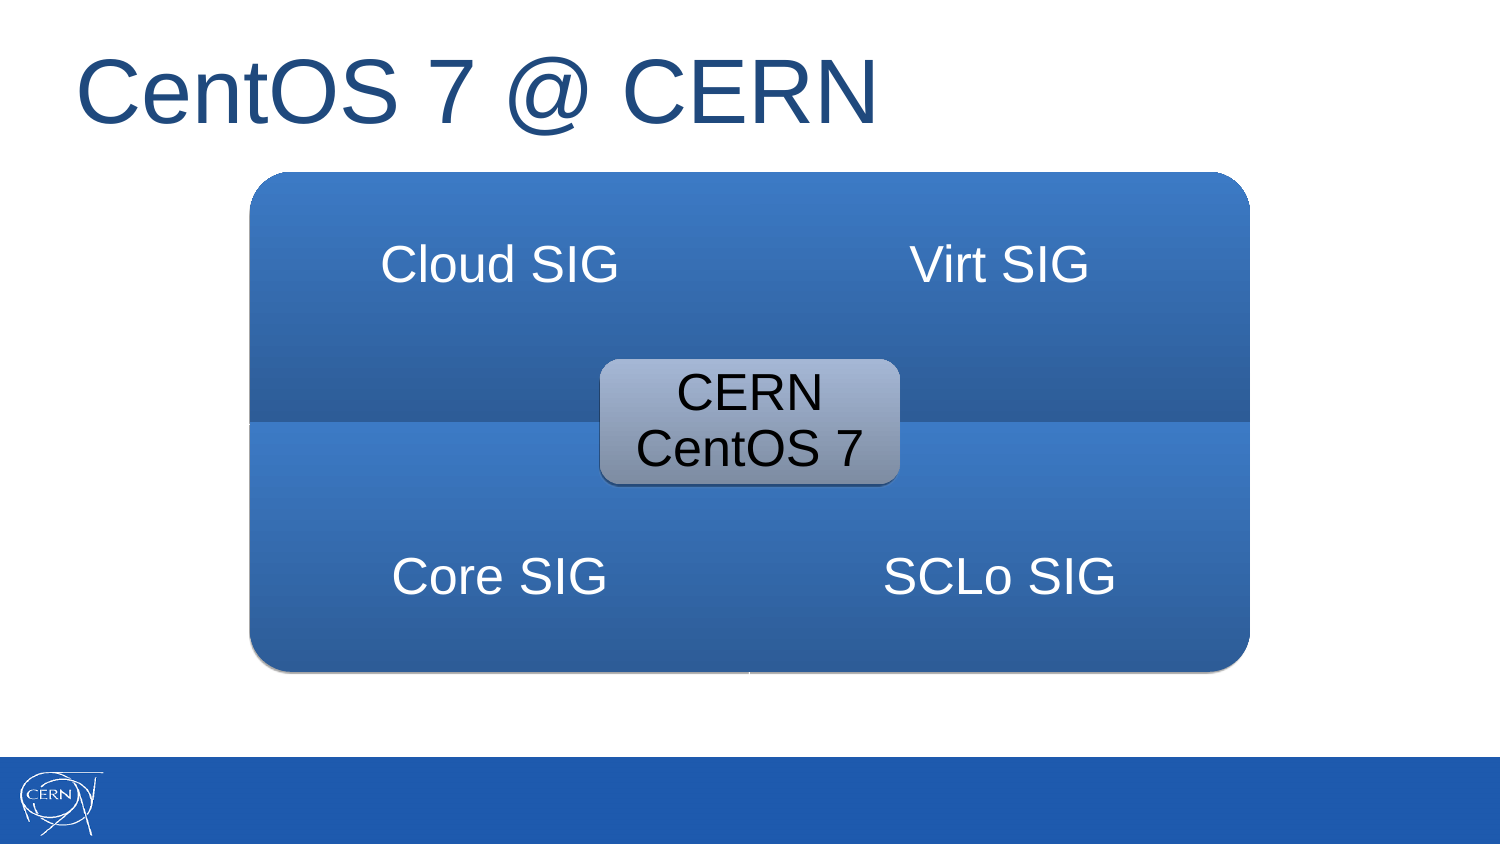

# CentOS 7 @ CERN
Cloud SIG
Virt SIG
CERN CentOS 7
Core SIG
SCLo SIG